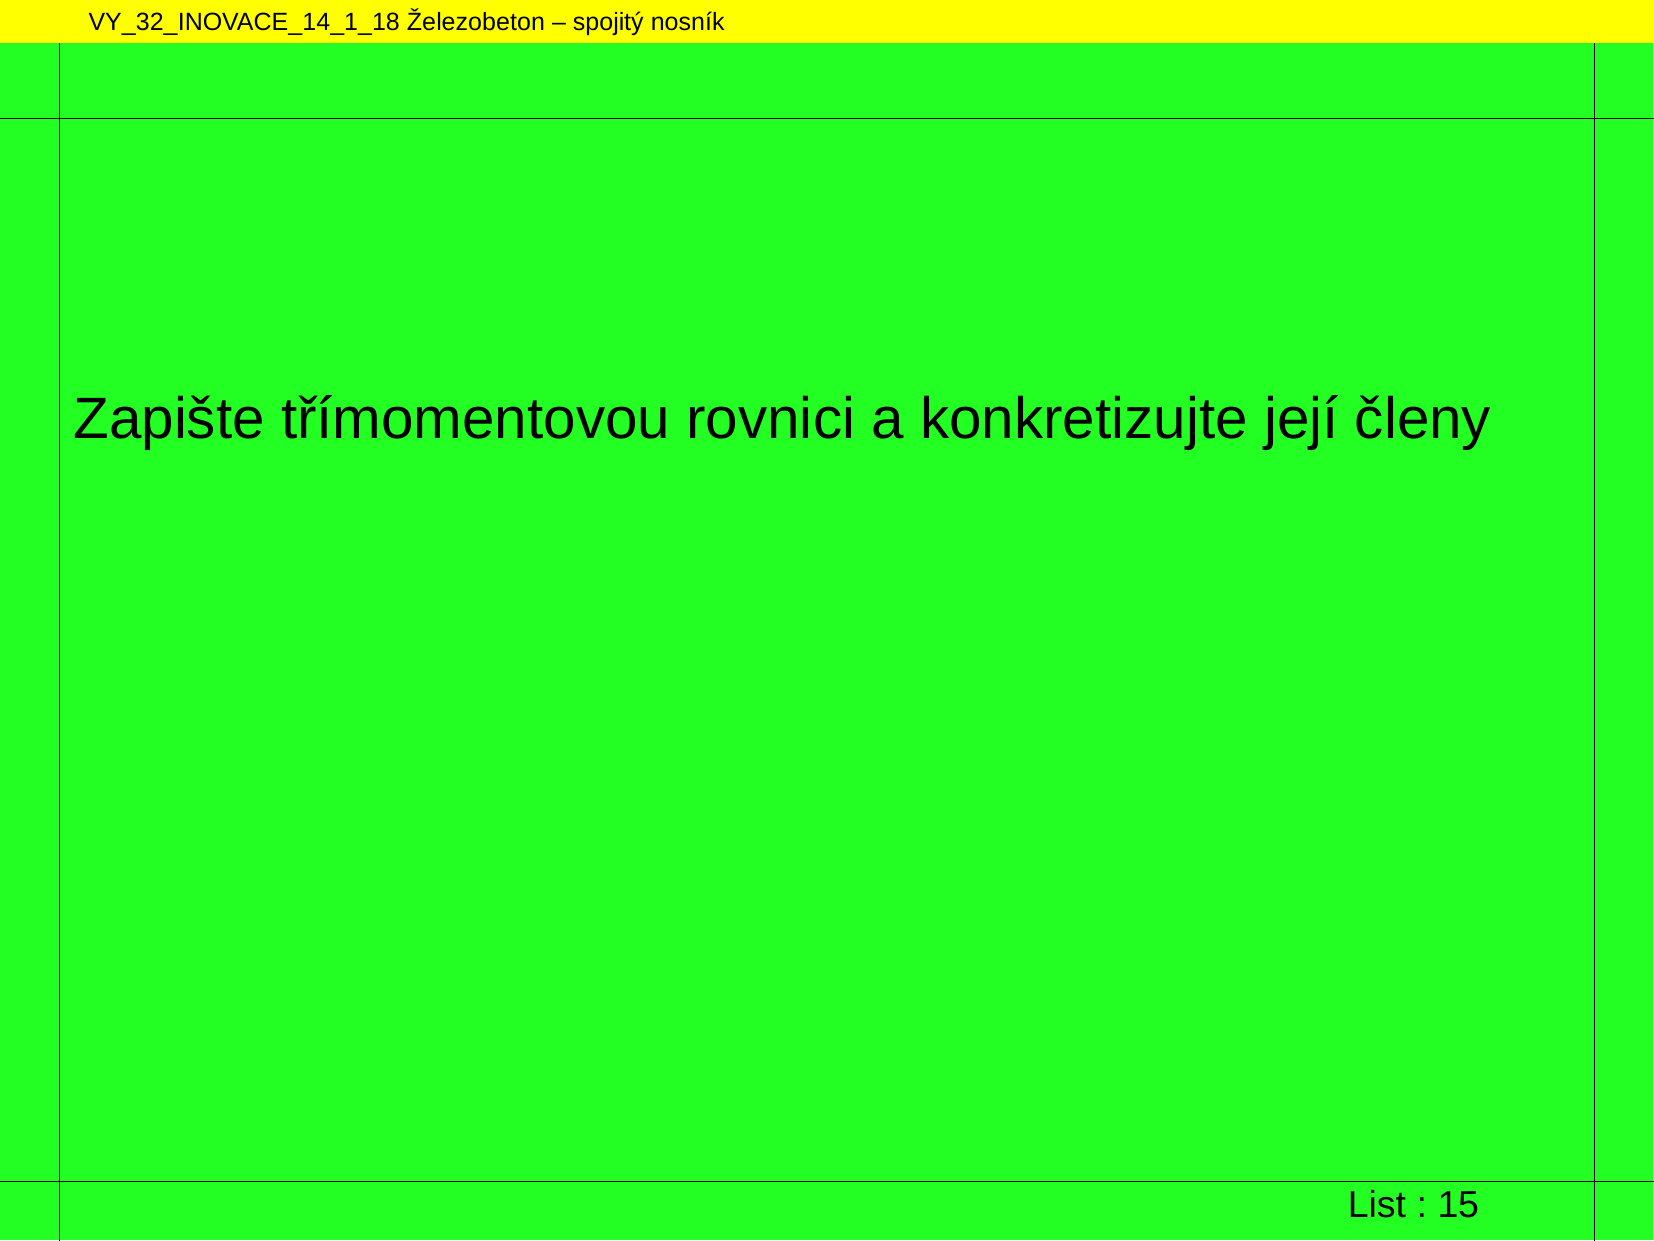

VY_32_INOVACE_14_1_18 Železobeton – spojitý nosník
Zapište třímomentovou rovnici a konkretizujte její členy
List :